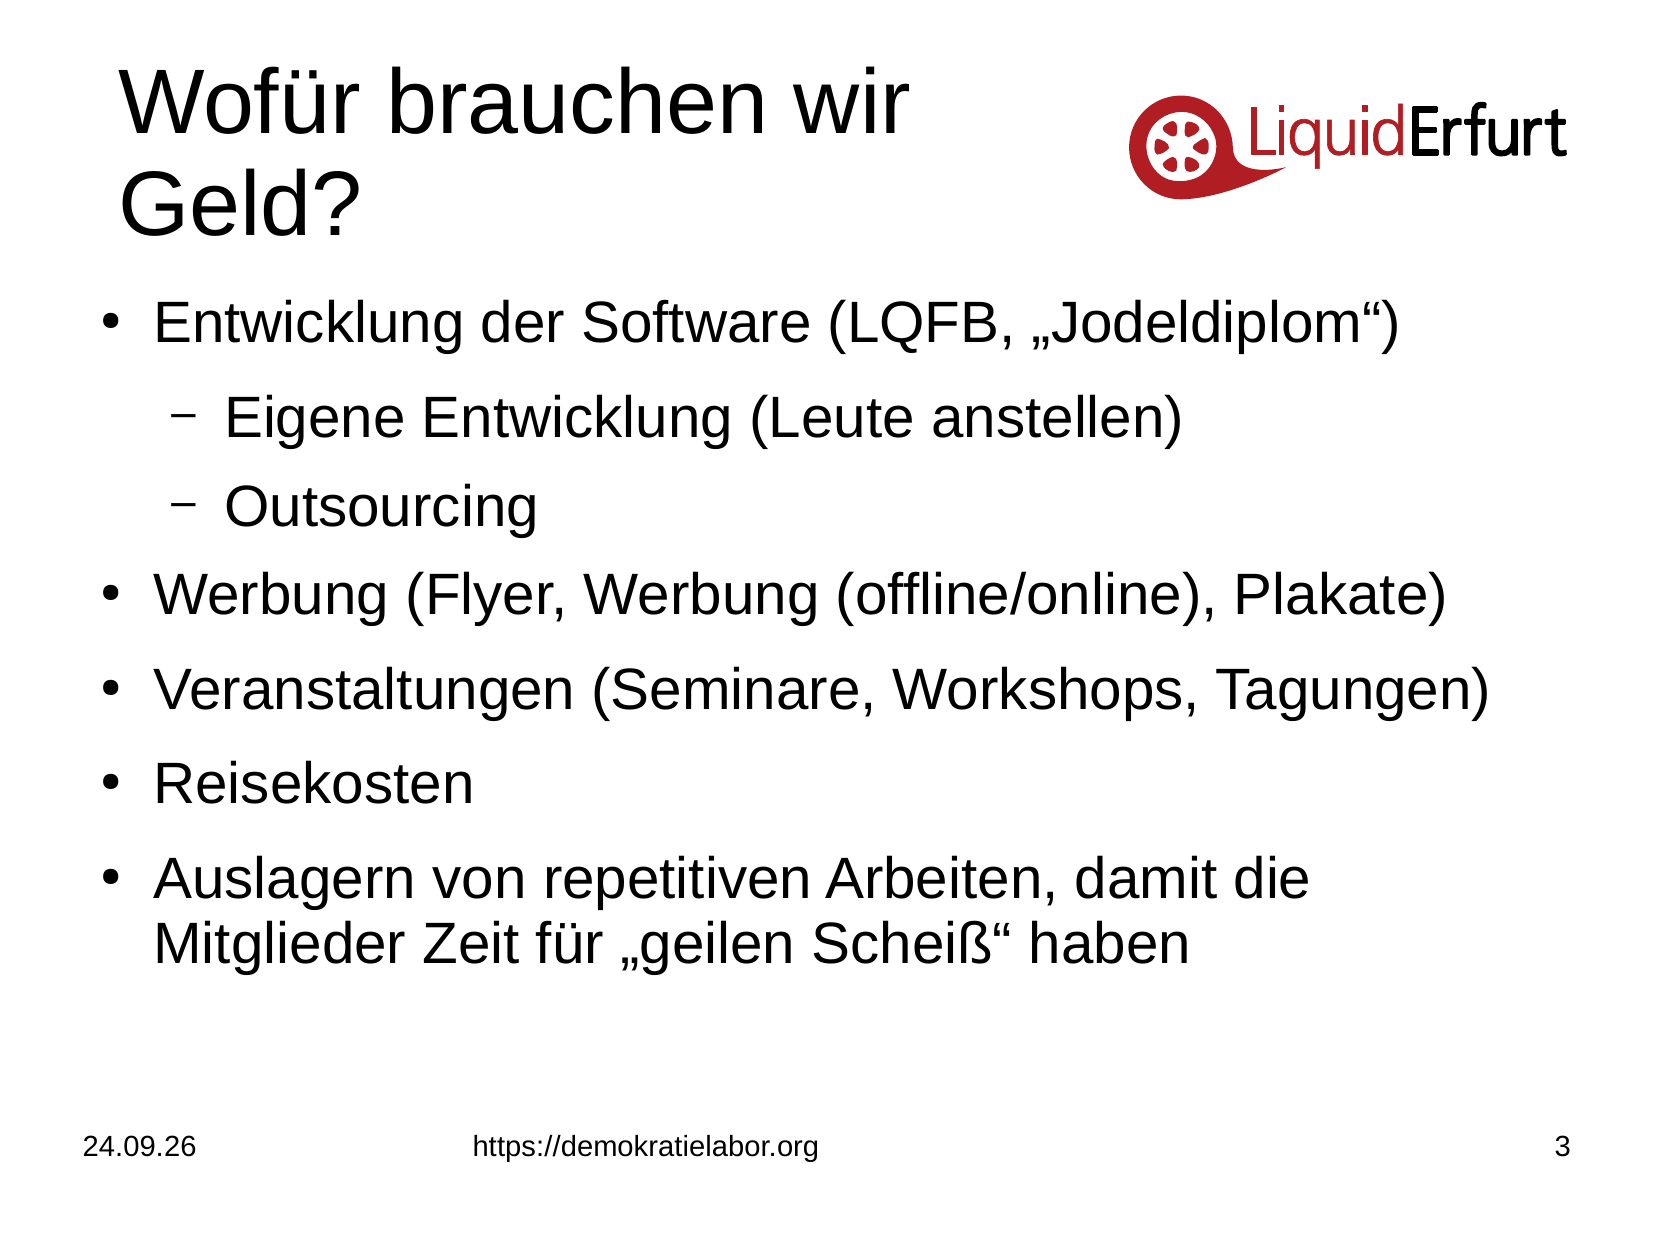

# Wofür brauchen wir Geld?
Entwicklung der Software (LQFB, „Jodeldiplom“)
Eigene Entwicklung (Leute anstellen)
Outsourcing
Werbung (Flyer, Werbung (offline/online), Plakate)
Veranstaltungen (Seminare, Workshops, Tagungen)
Reisekosten
Auslagern von repetitiven Arbeiten, damit die Mitglieder Zeit für „geilen Scheiß“ haben
https://demokratielabor.org
3